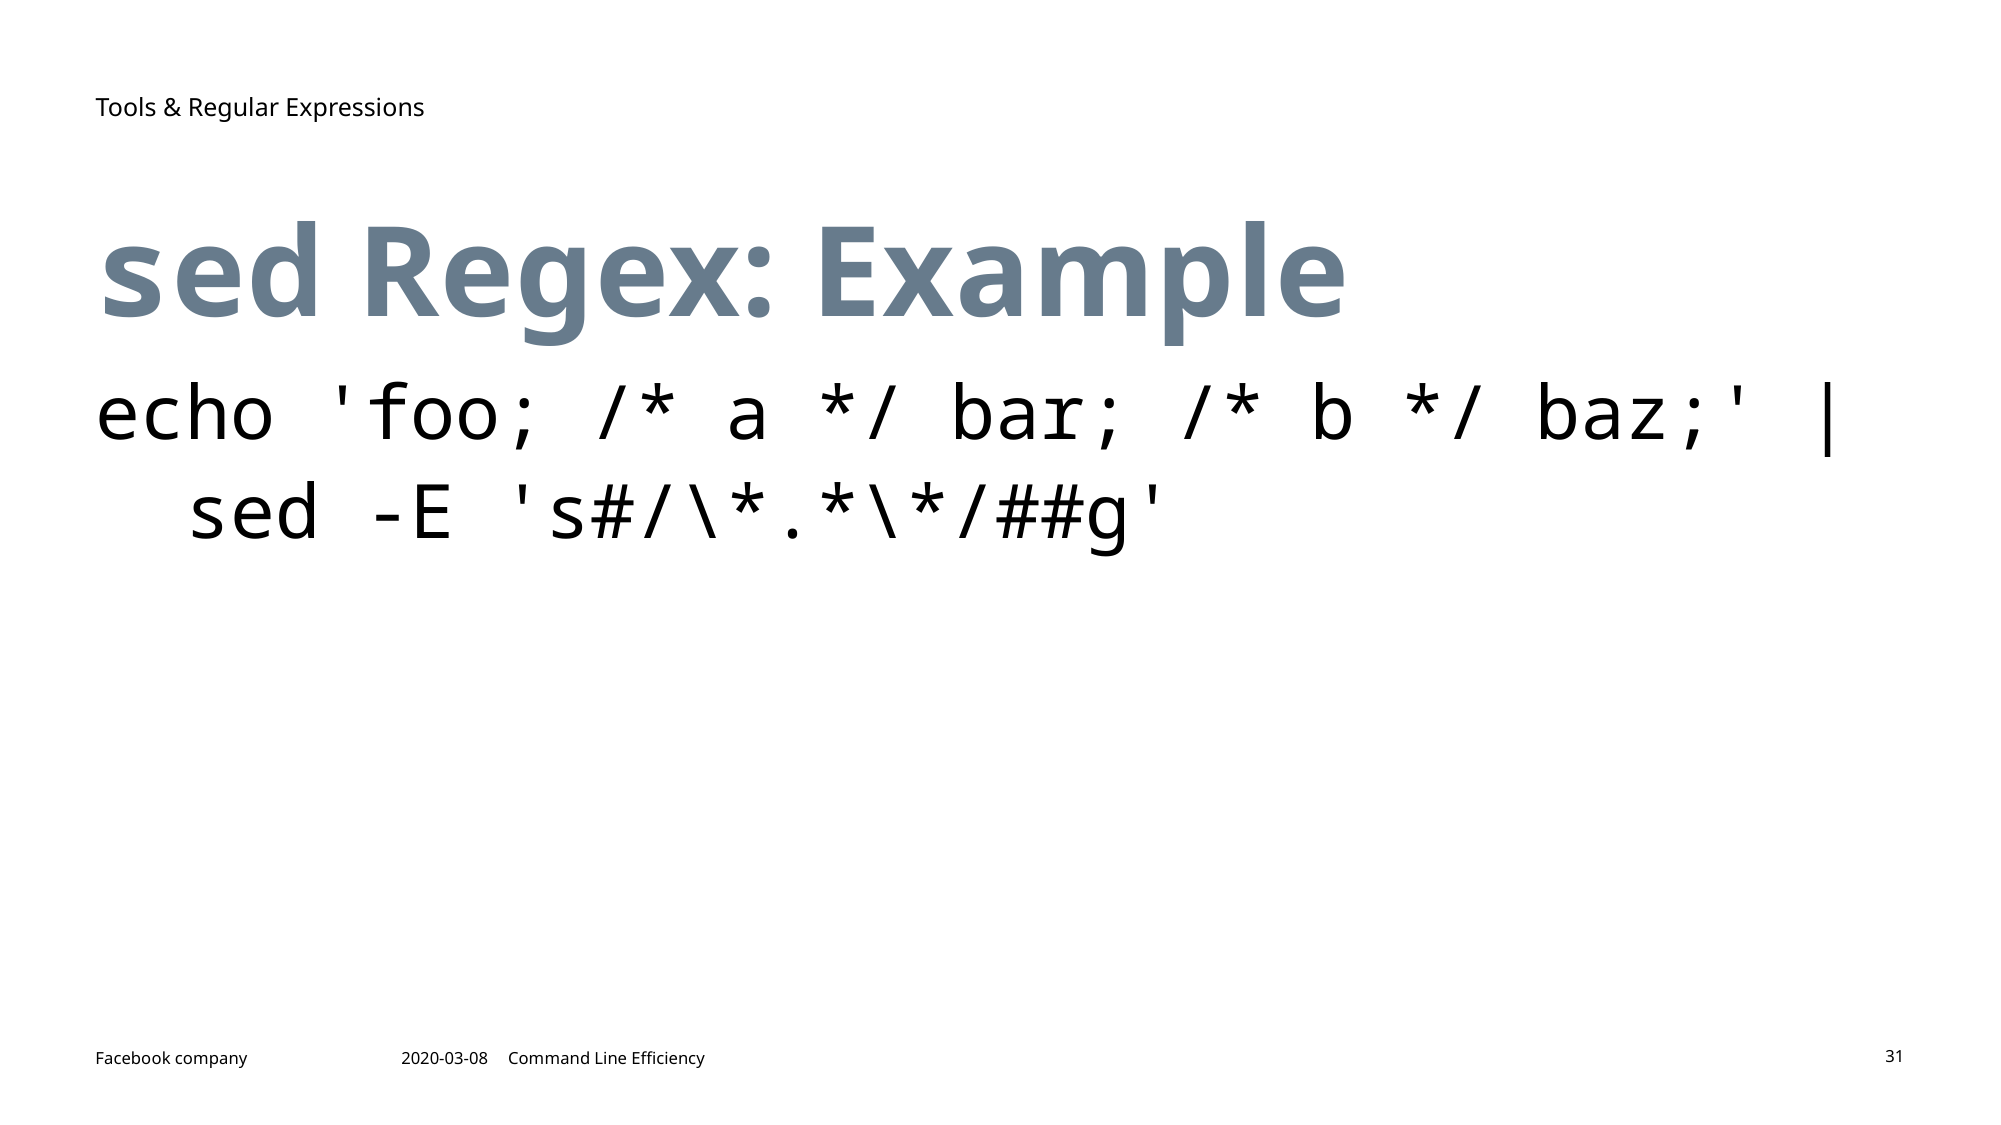

Tools & Regular Expressions
sed Regex: Example
# echo 'foo; /* a */ bar; /* b */ baz;' | sed -E 's#/\*.*\*/##g'
2020-03-08
Command Line Efficiency